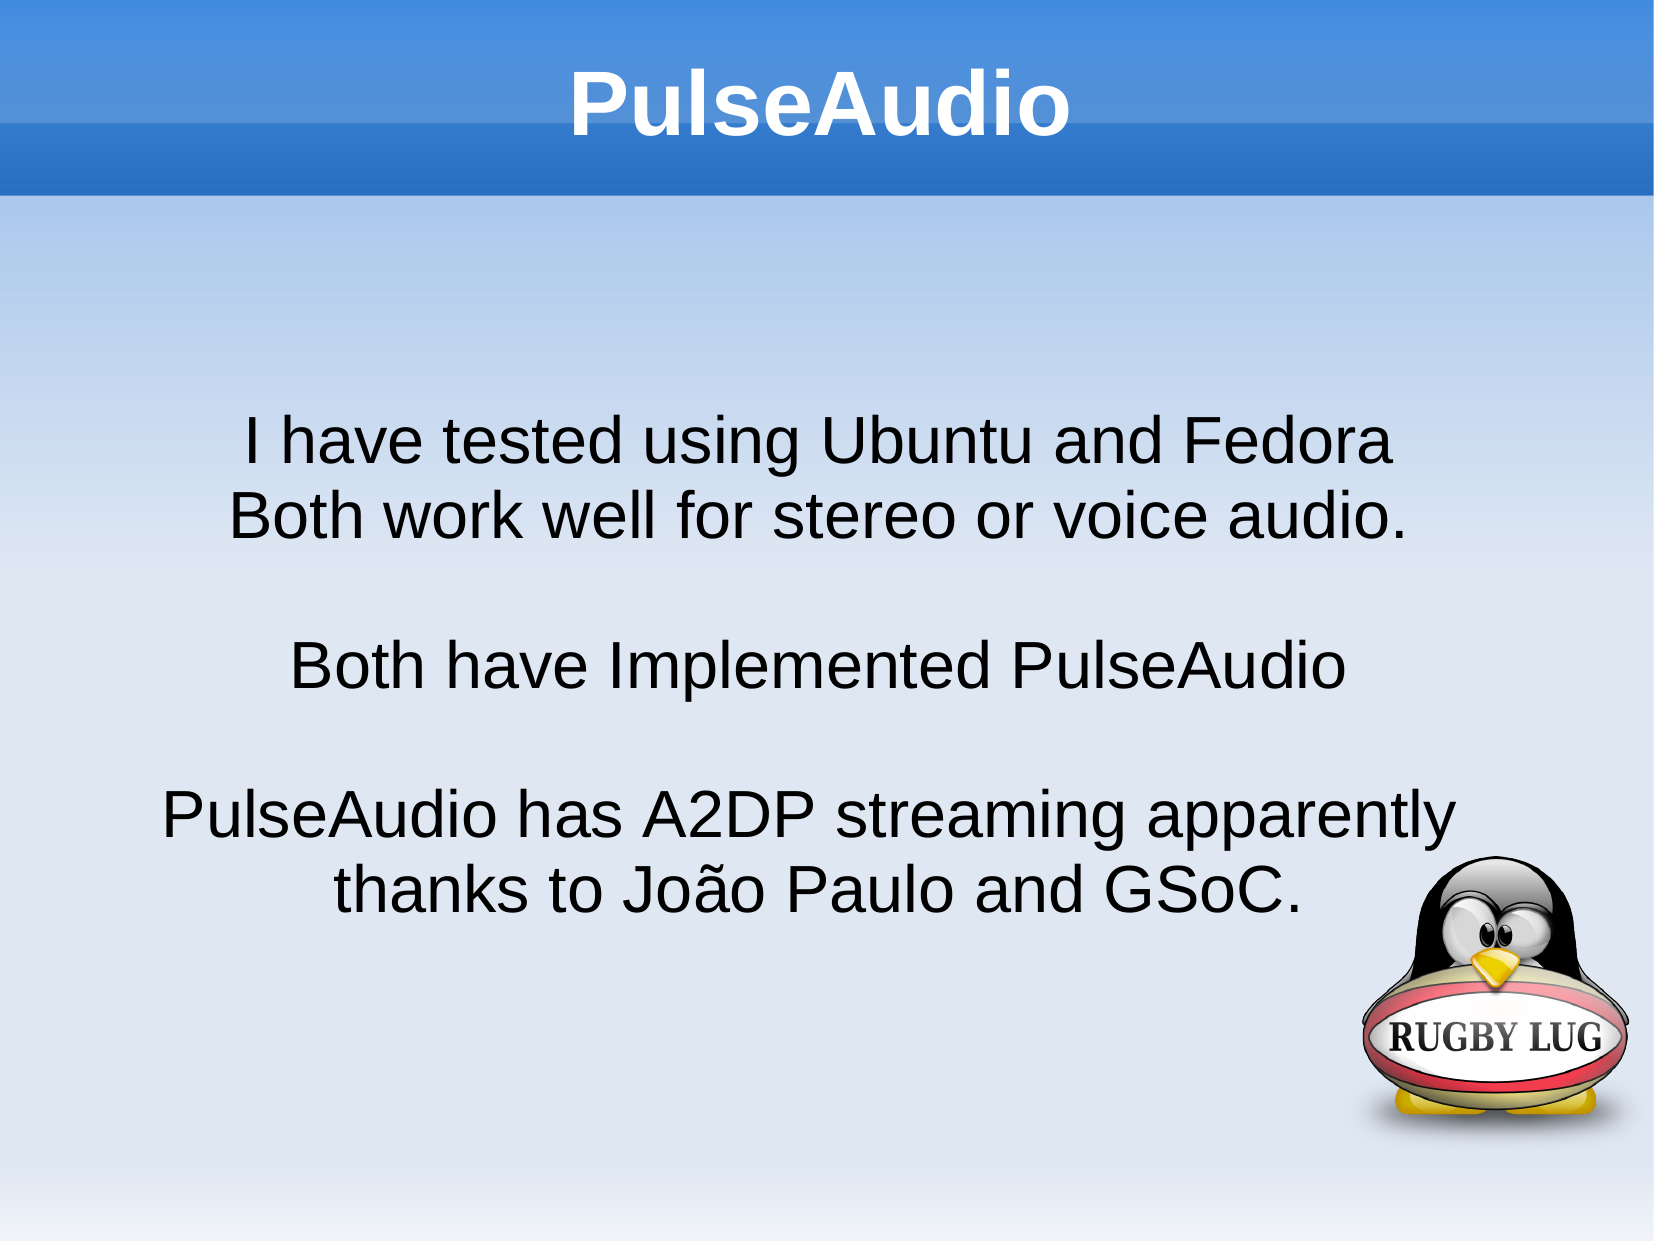

# PulseAudio
I have tested using Ubuntu and Fedora
Both work well for stereo or voice audio.
Both have Implemented PulseAudio
PulseAudio has A2DP streaming apparently thanks to João Paulo and GSoC.